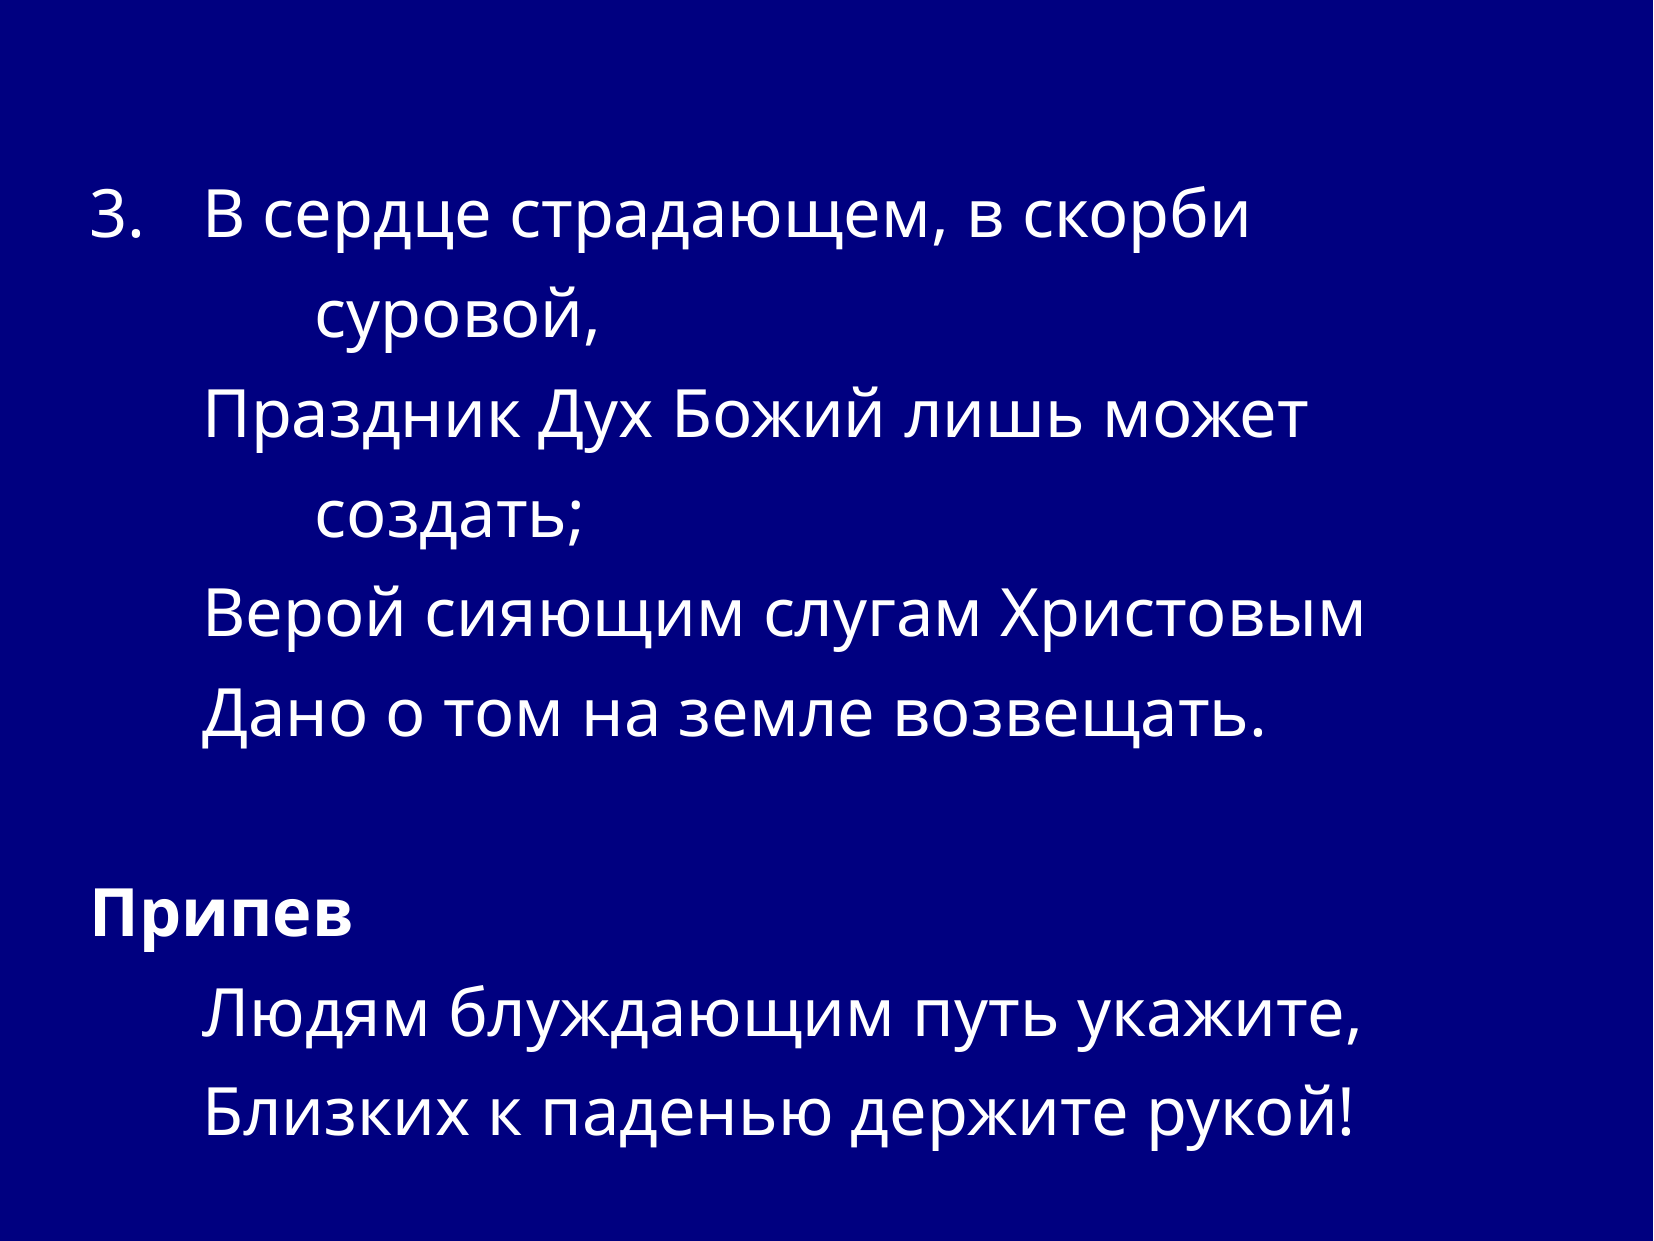

3.	В сердце страдающем, в скорби
		суровой,
	Праздник Дух Божий лишь может
		создать;
	Верой сияющим слугам Христовым
	Дано о том на земле возвещать.
Припев
	Людям блуждающим путь укажите,
	Близких к паденью держите рукой!